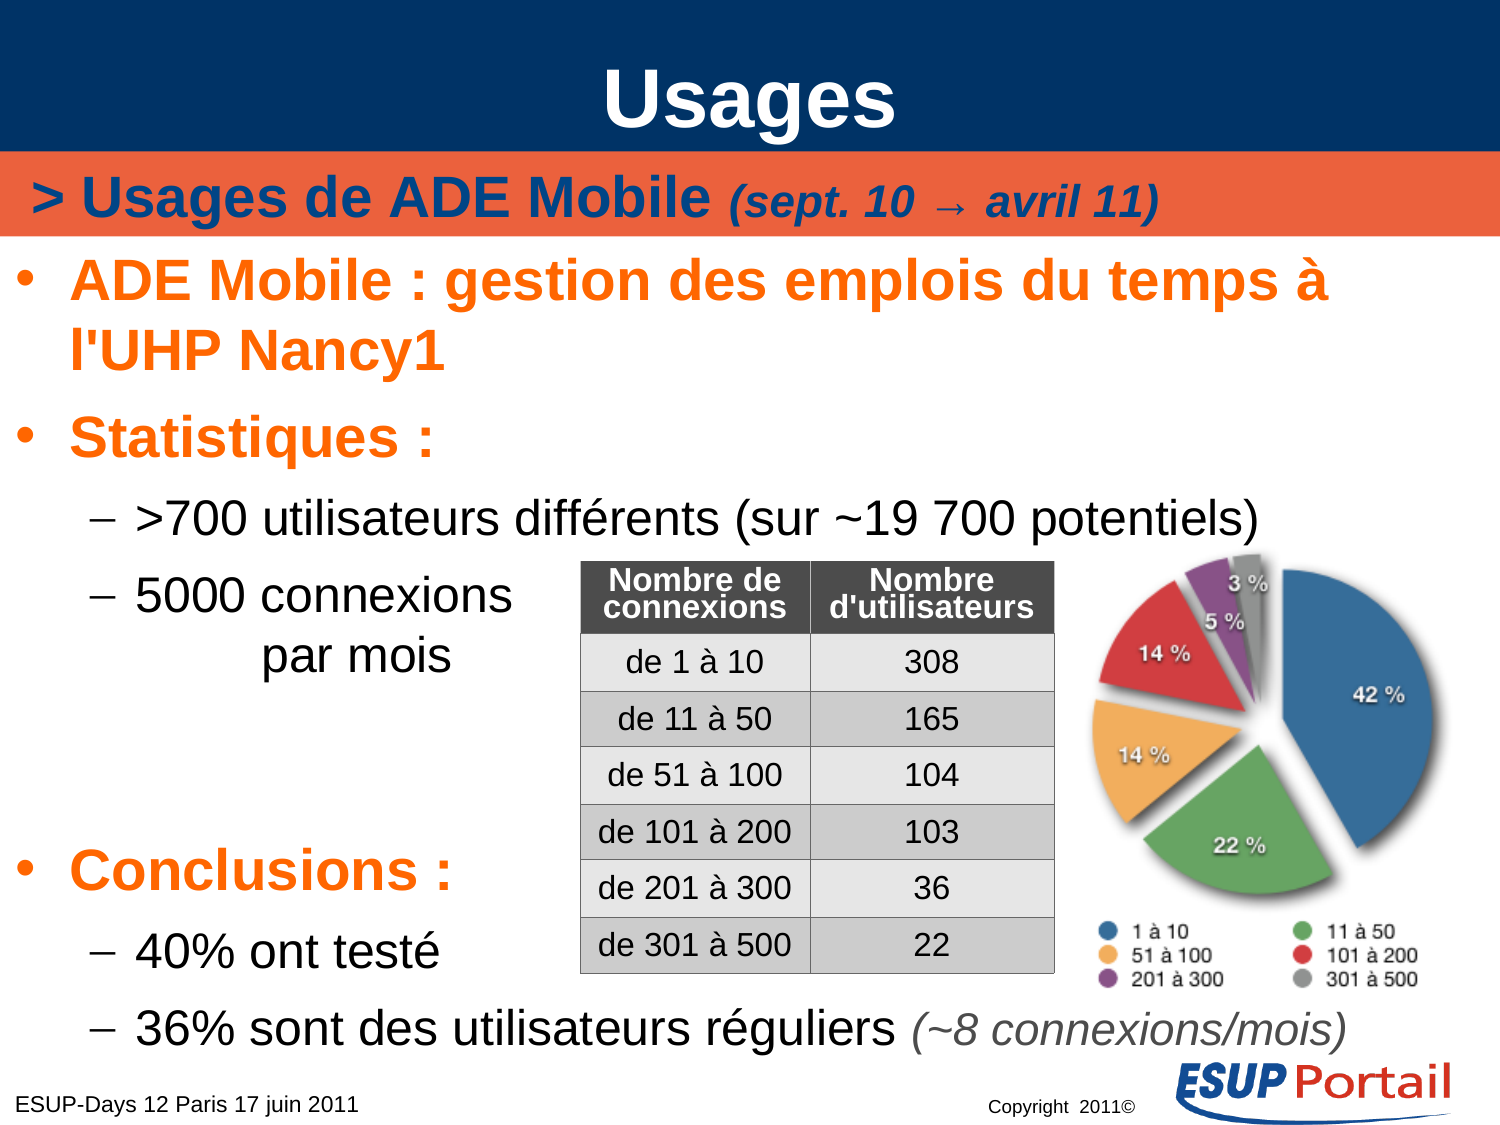

Usages
 > Usages de ADE Mobile (sept. 10 → avril 11)
ADE Mobile : gestion des emplois du temps à l'UHP Nancy1
Statistiques :
>700 utilisateurs différents (sur ~19 700 potentiels)
5000 connexions
 par mois
Conclusions :
40% ont testé
36% sont des utilisateurs réguliers (~8 connexions/mois)
| Nombre de connexions | Nombre d'utilisateurs |
| --- | --- |
| de 1 à 10 | 308 |
| de 11 à 50 | 165 |
| de 51 à 100 | 104 |
| de 101 à 200 | 103 |
| de 201 à 300 | 36 |
| de 301 à 500 | 22 |
ESUP-Days 12 Paris 17 juin 2011